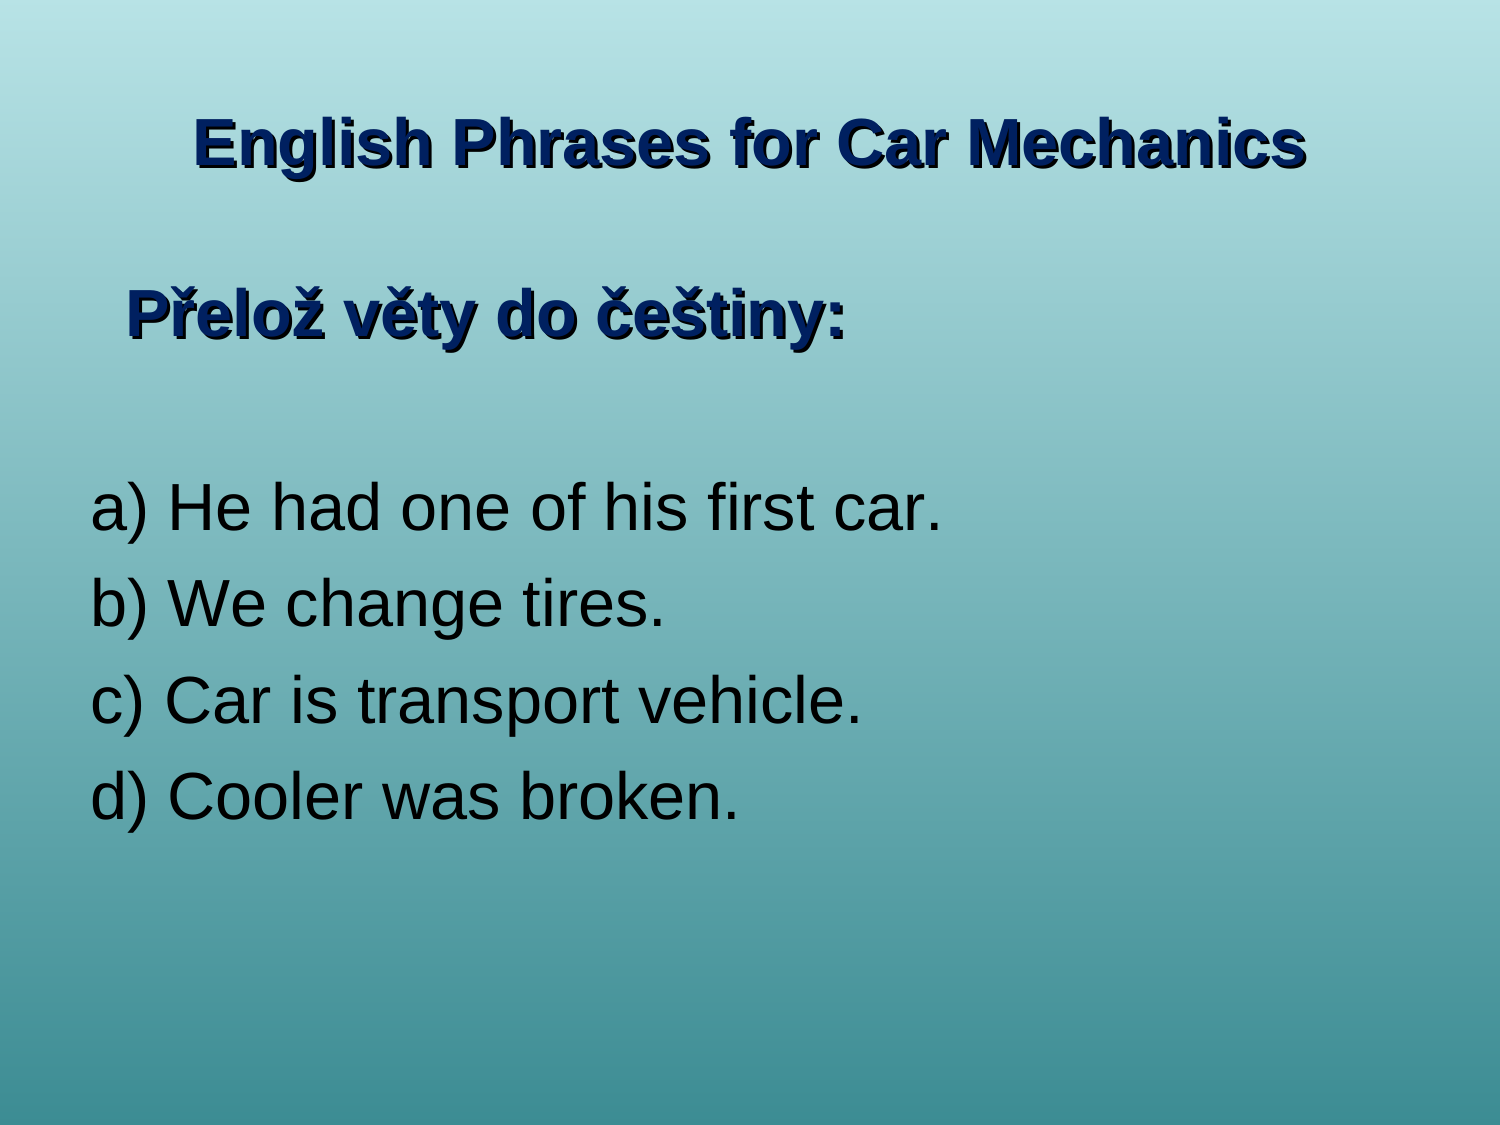

# English Phrases for Car Mechanics
Přelož věty do češtiny:
 He had one of his first car.
 We change tires.
 Car is transport vehicle.
 Cooler was broken.